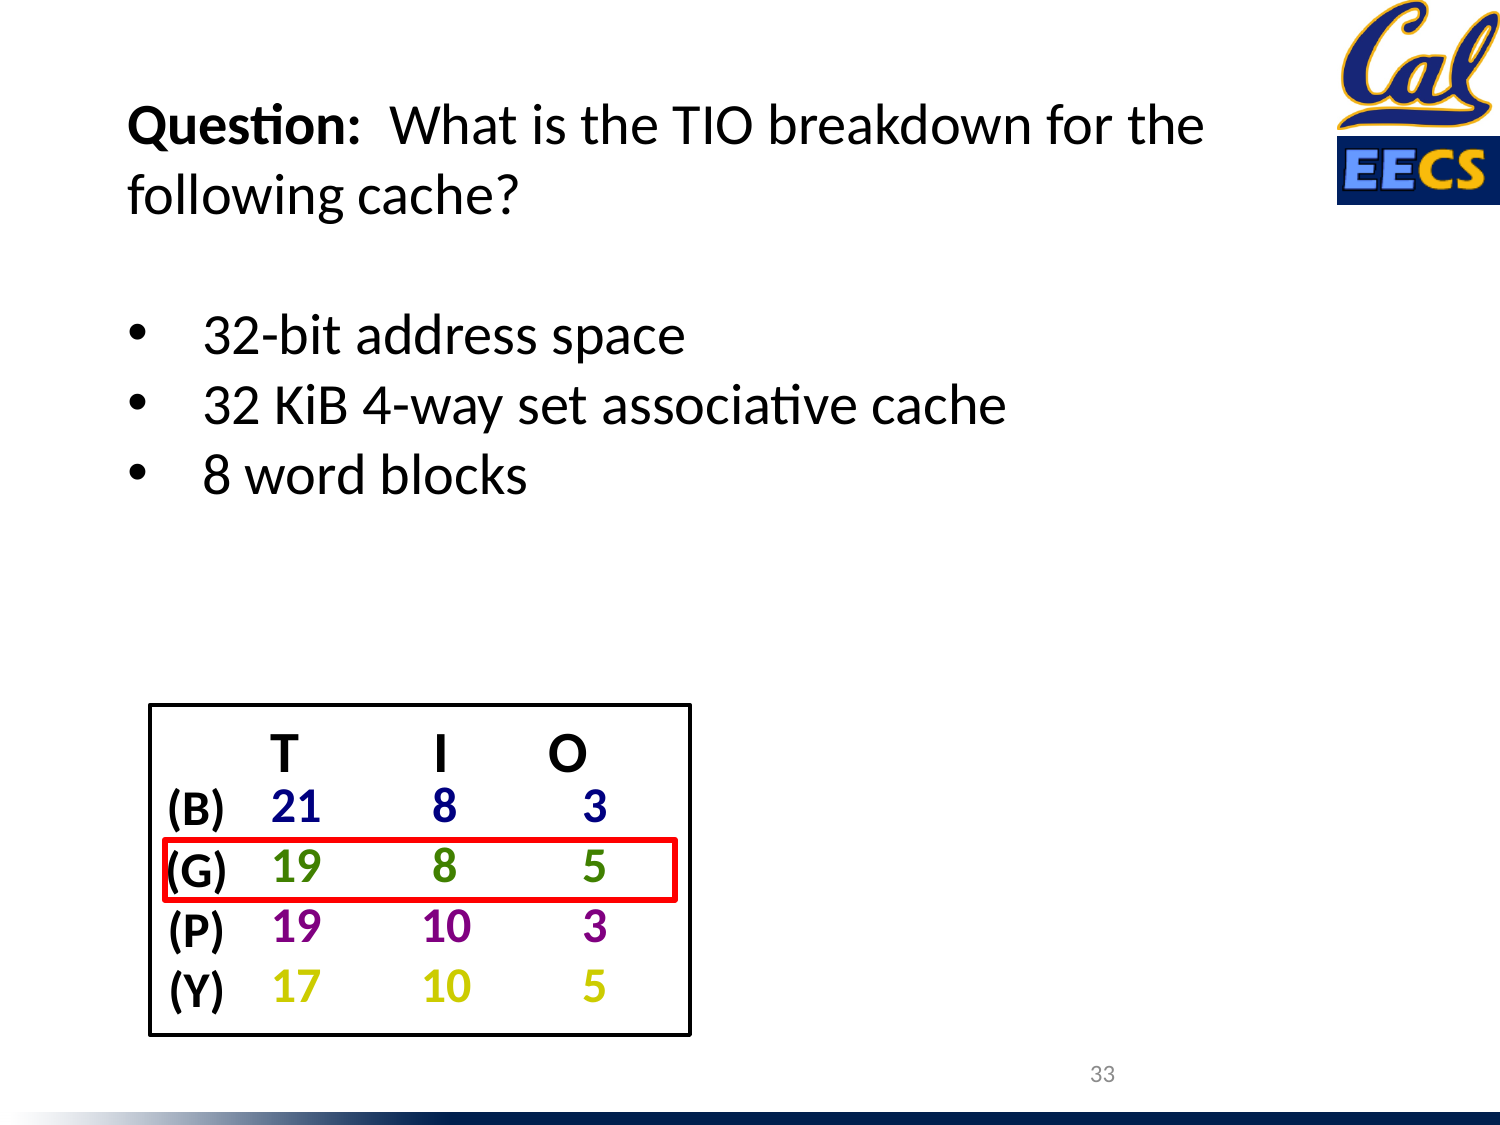

Question: What is the TIO breakdown for the following cache?
32-bit address space
32 KiB 4-way set associative cache
8 word blocks
21		 8		 3
(B)
19	 	 8		 5
(G)
19		10		 3
(P)
17		10		 5
(Y)
T		 I	 O